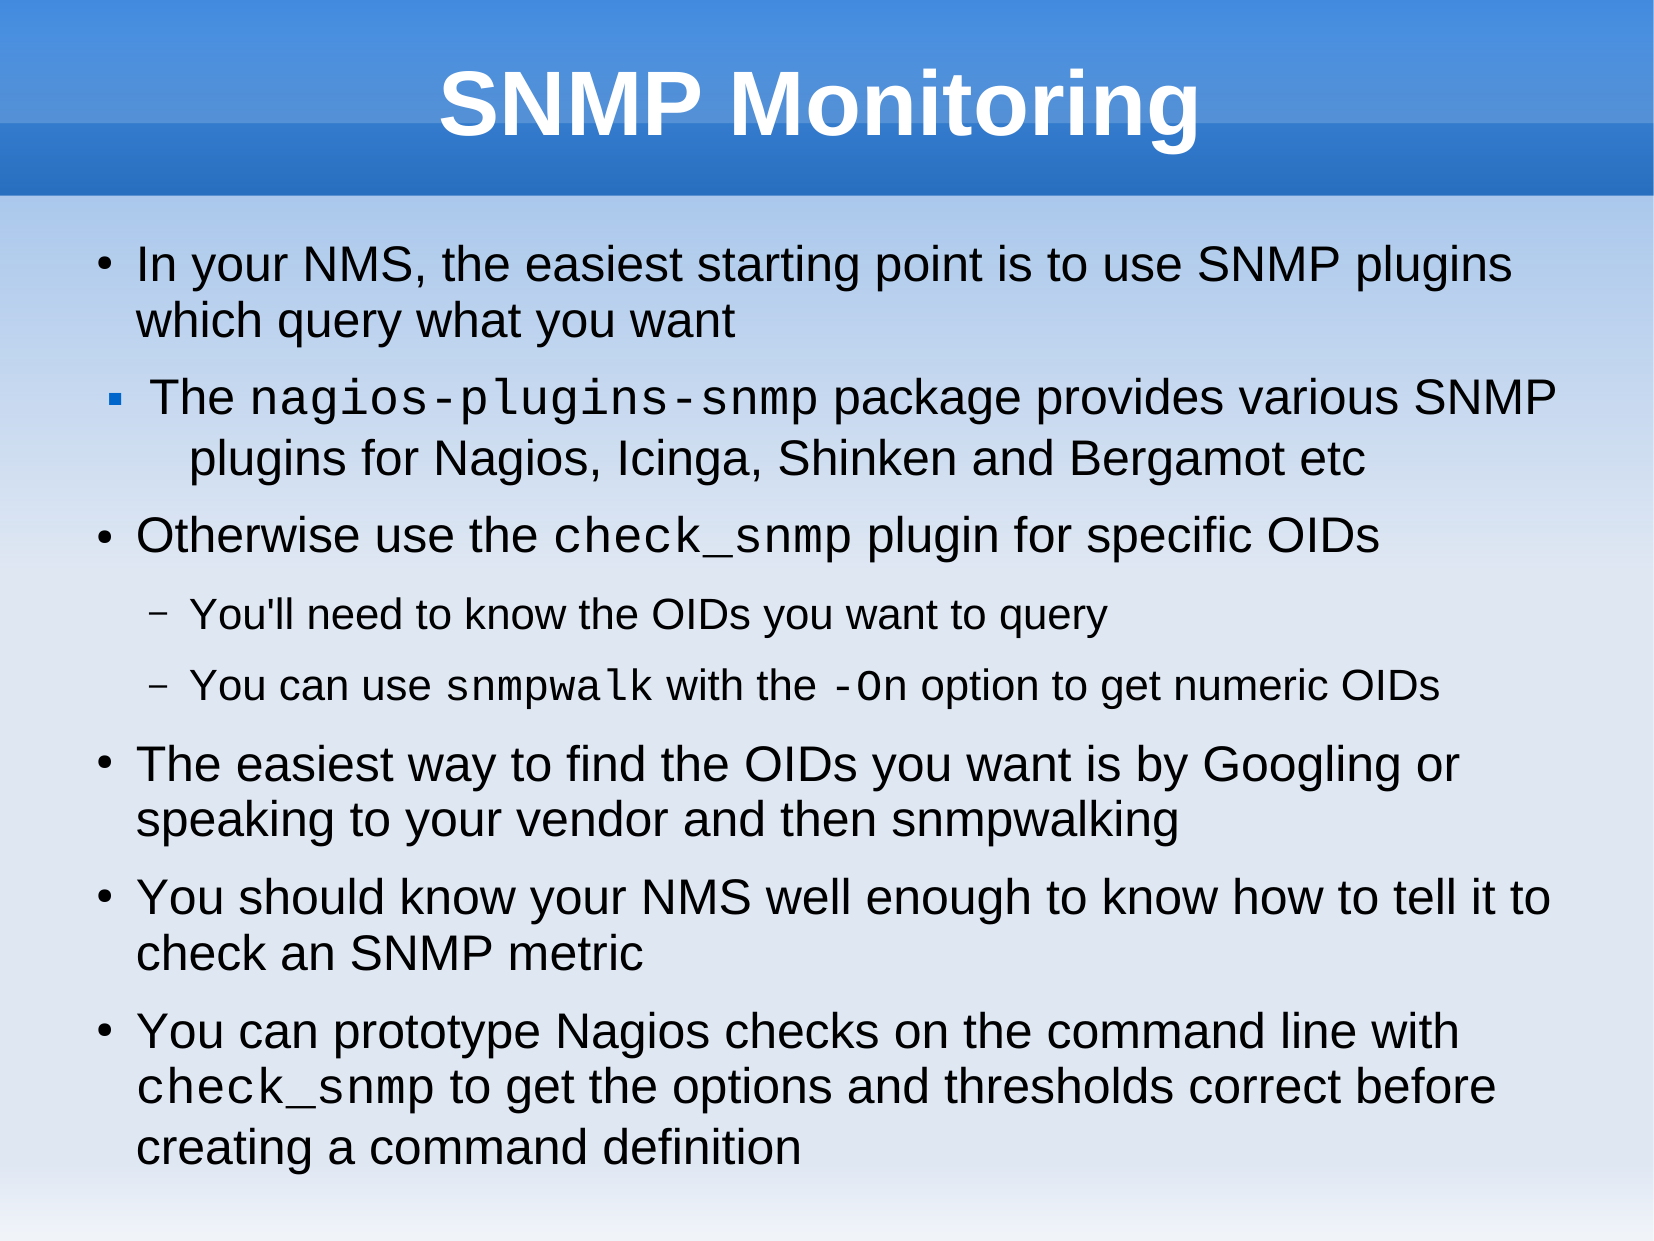

# SNMP Monitoring
In your NMS, the easiest starting point is to use SNMP plugins which query what you want
The nagios-plugins-snmp package provides various SNMP plugins for Nagios, Icinga, Shinken and Bergamot etc
Otherwise use the check_snmp plugin for specific OIDs
You'll need to know the OIDs you want to query
You can use snmpwalk with the -On option to get numeric OIDs
The easiest way to find the OIDs you want is by Googling or speaking to your vendor and then snmpwalking
You should know your NMS well enough to know how to tell it to check an SNMP metric
You can prototype Nagios checks on the command line with check_snmp to get the options and thresholds correct before creating a command definition